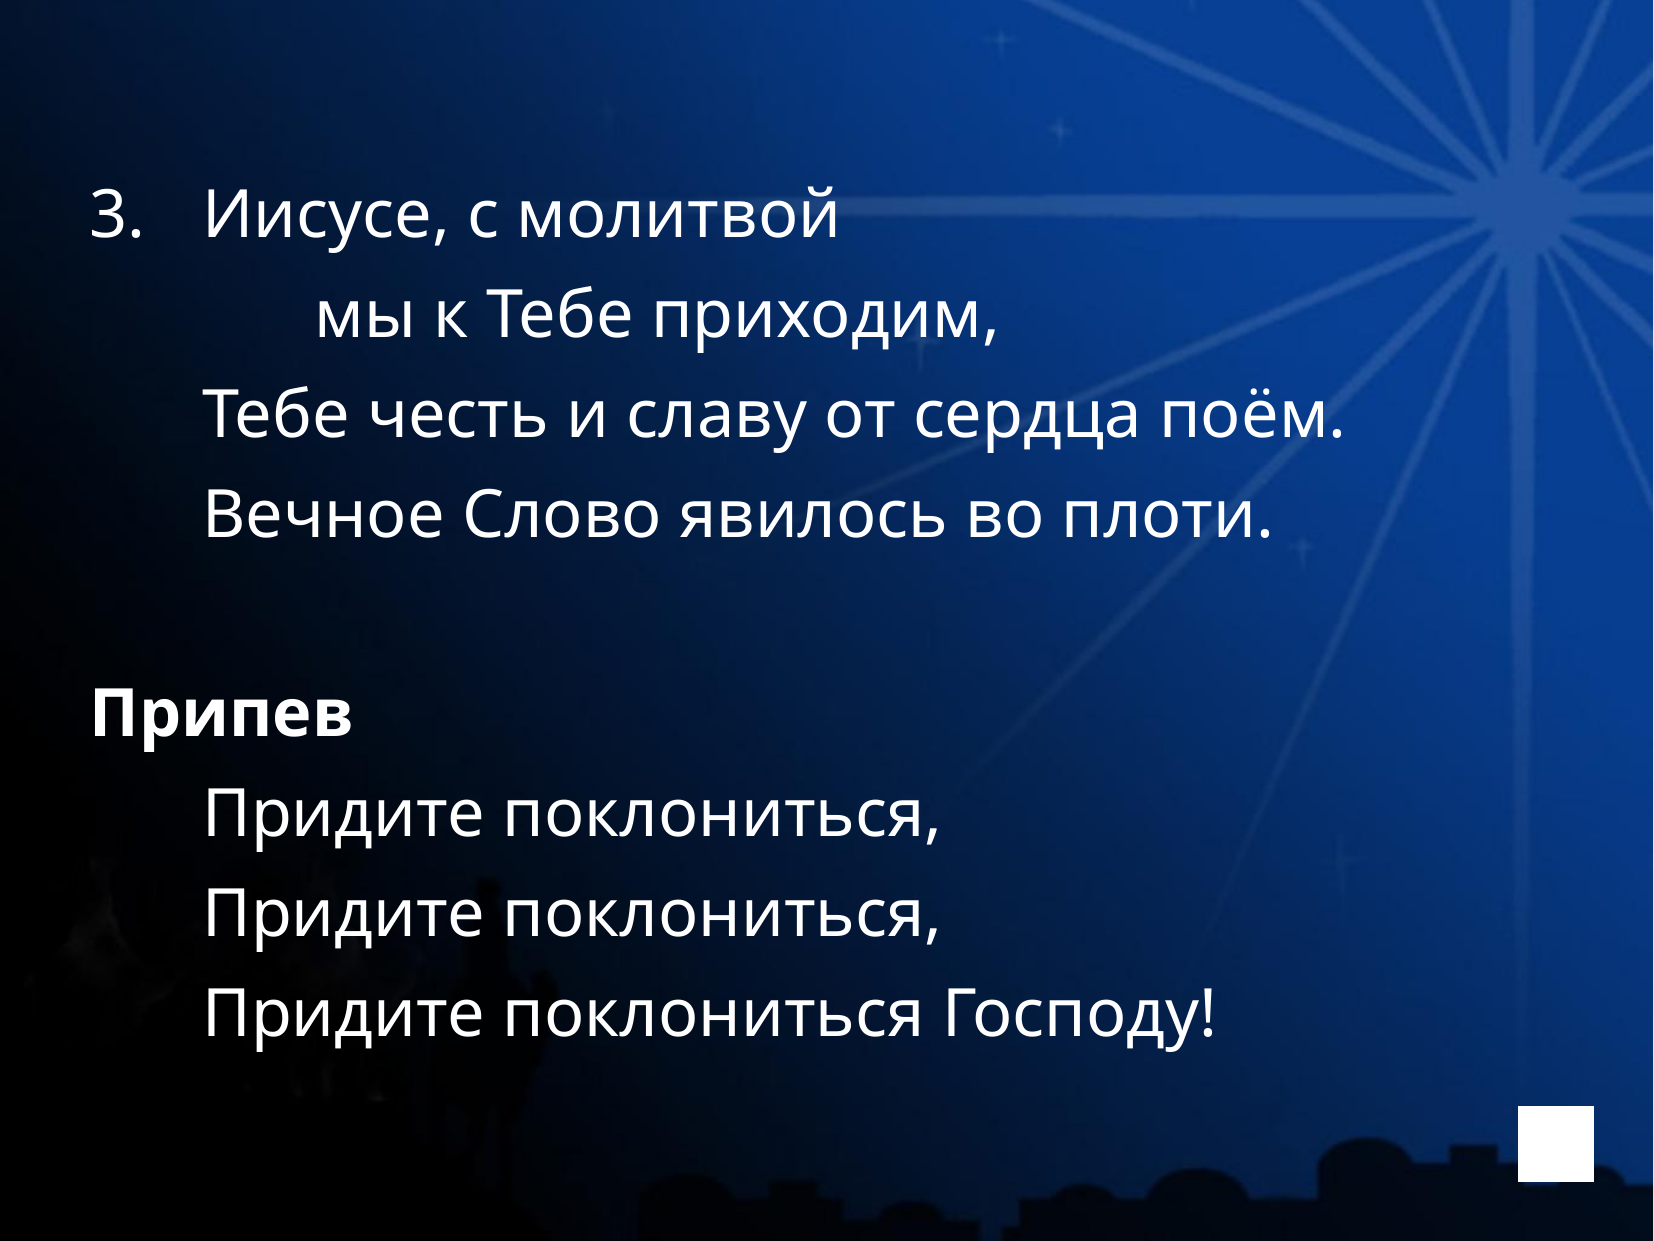

3.	Иисусе, с молитвой
		мы к Тебе приходим,
	Тебе честь и славу от сердца поём.
	Вечное Слово явилось во плоти.
Припев
	Придите поклониться,
	Придите поклониться,
	Придите поклониться Господу!